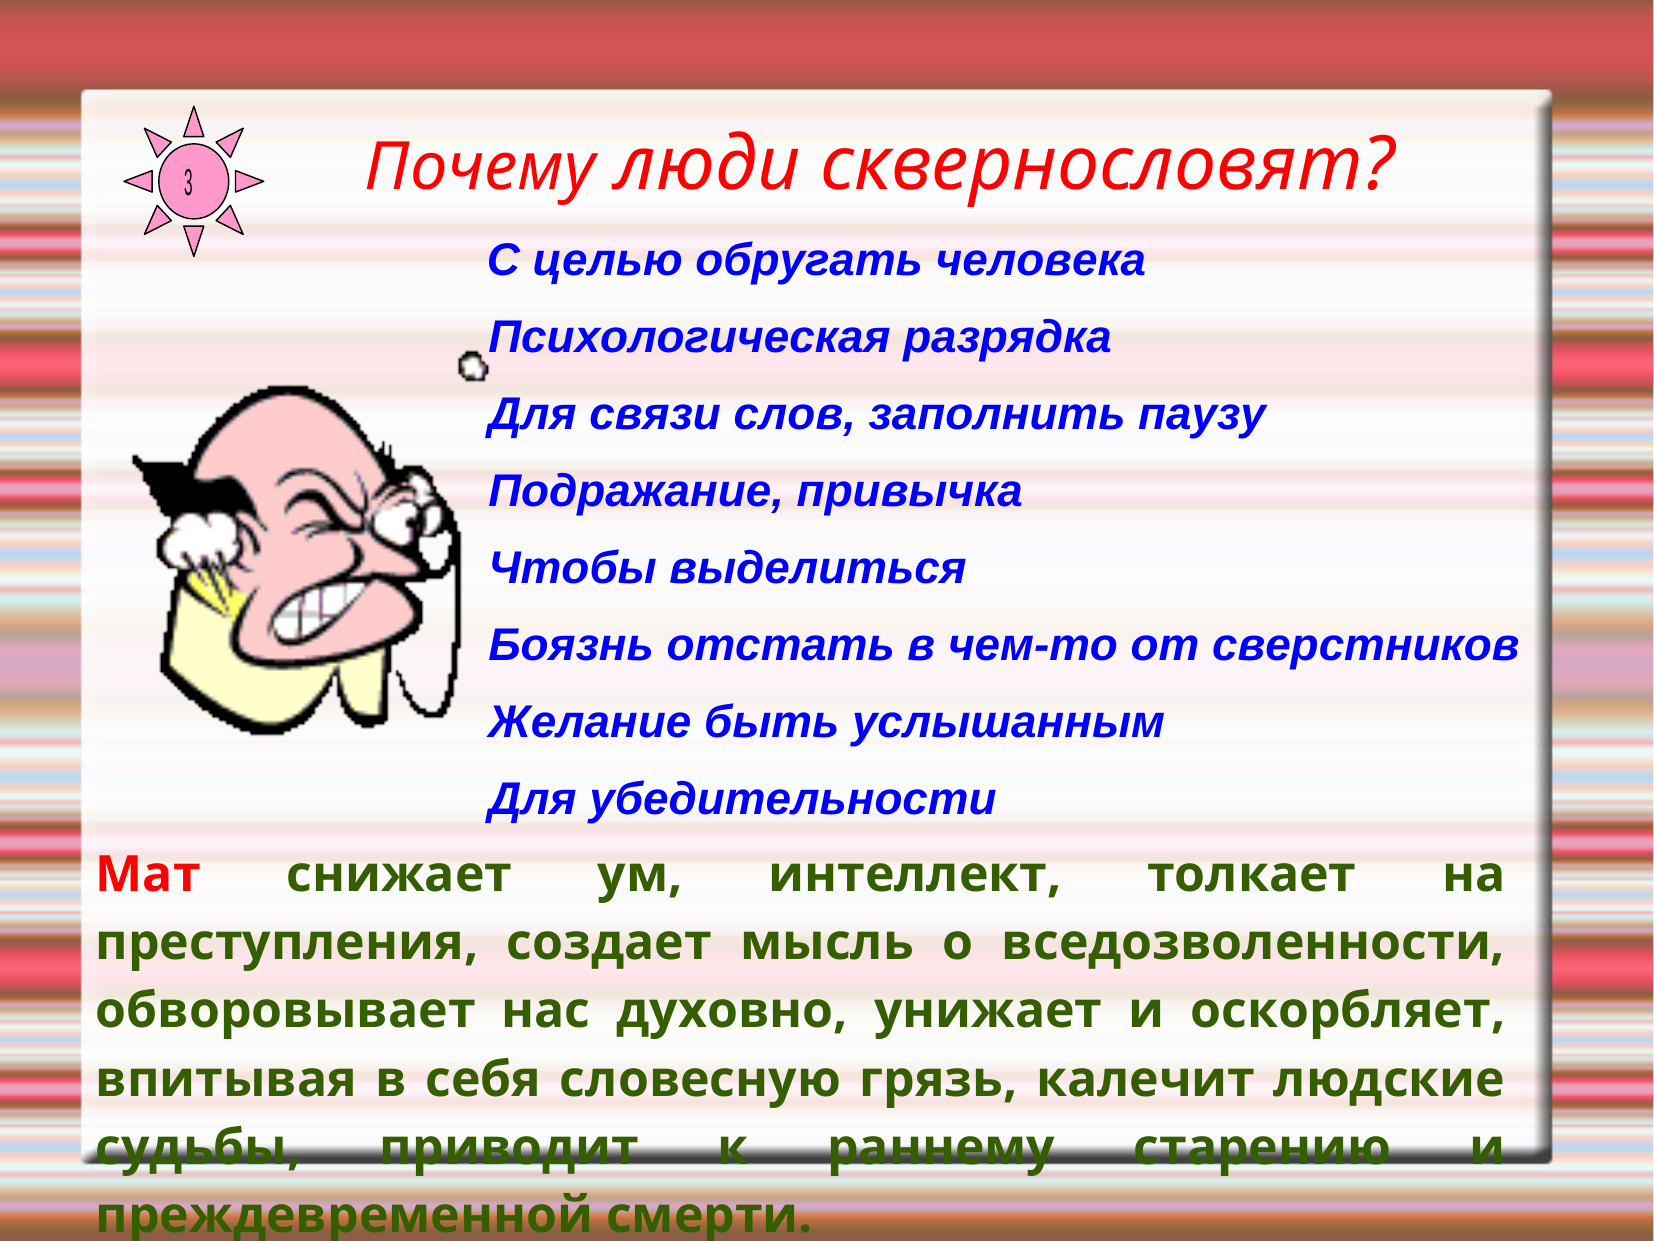

Почему люди сквернословят?
 С целью обругать человека
Психологическая разрядка
Для связи слов, заполнить паузу
Подражание, привычка
Чтобы выделиться
Боязнь отстать в чем-то от сверстников
Желание быть услышанным
Для убедительности
# Мат снижает ум, интеллект, толкает на преступления, создает мысль о вседозволенности, обворовывает нас духовно, унижает и оскорбляет, впитывая в себя словесную грязь, калечит людские судьбы, приводит к раннему старению и преждевременной смерти.